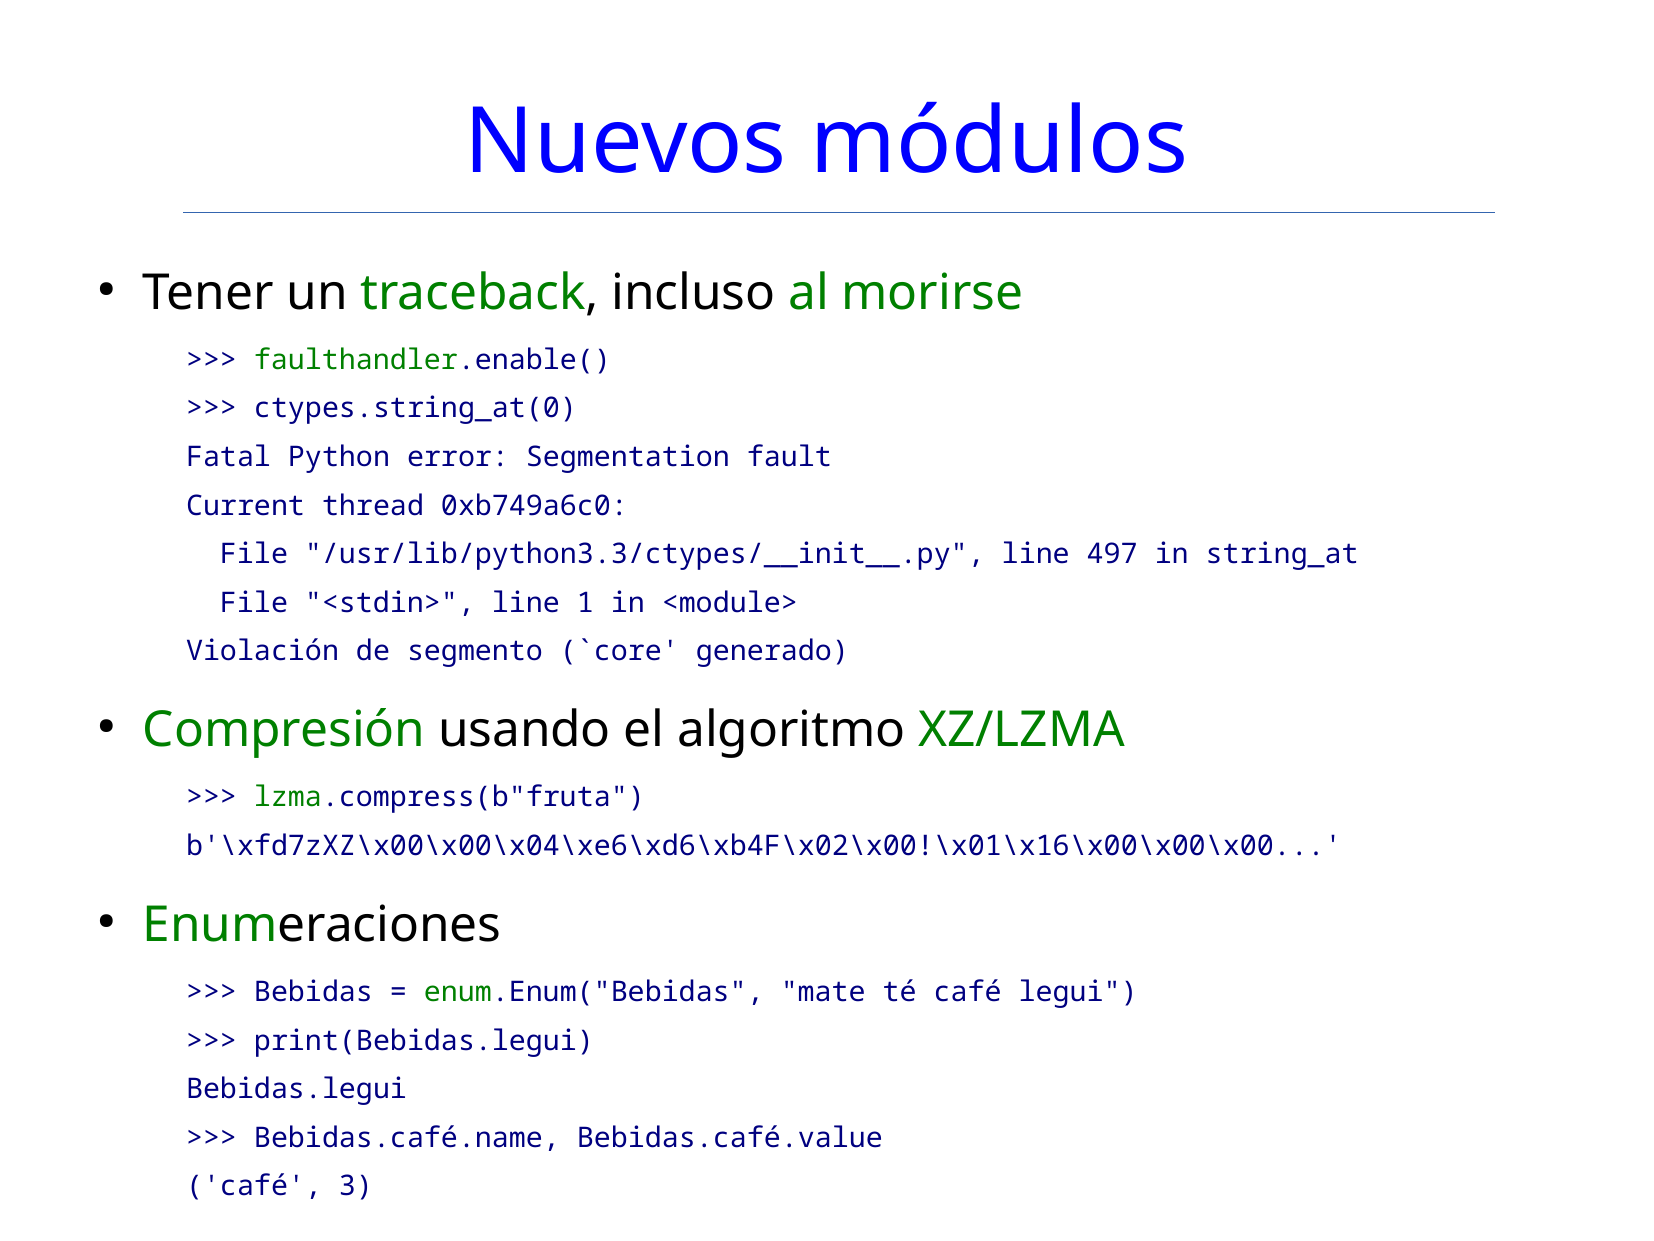

# Nuevos módulos
Tener un traceback, incluso al morirse
>>> faulthandler.enable()
>>> ctypes.string_at(0)
Fatal Python error: Segmentation fault
Current thread 0xb749a6c0:
 File "/usr/lib/python3.3/ctypes/__init__.py", line 497 in string_at
 File "<stdin>", line 1 in <module>
Violación de segmento (`core' generado)
Compresión usando el algoritmo XZ/LZMA
>>> lzma.compress(b"fruta")
b'\xfd7zXZ\x00\x00\x04\xe6\xd6\xb4F\x02\x00!\x01\x16\x00\x00\x00...'
Enumeraciones
>>> Bebidas = enum.Enum("Bebidas", "mate té café legui")
>>> print(Bebidas.legui)
Bebidas.legui
>>> Bebidas.café.name, Bebidas.café.value
('café', 3)